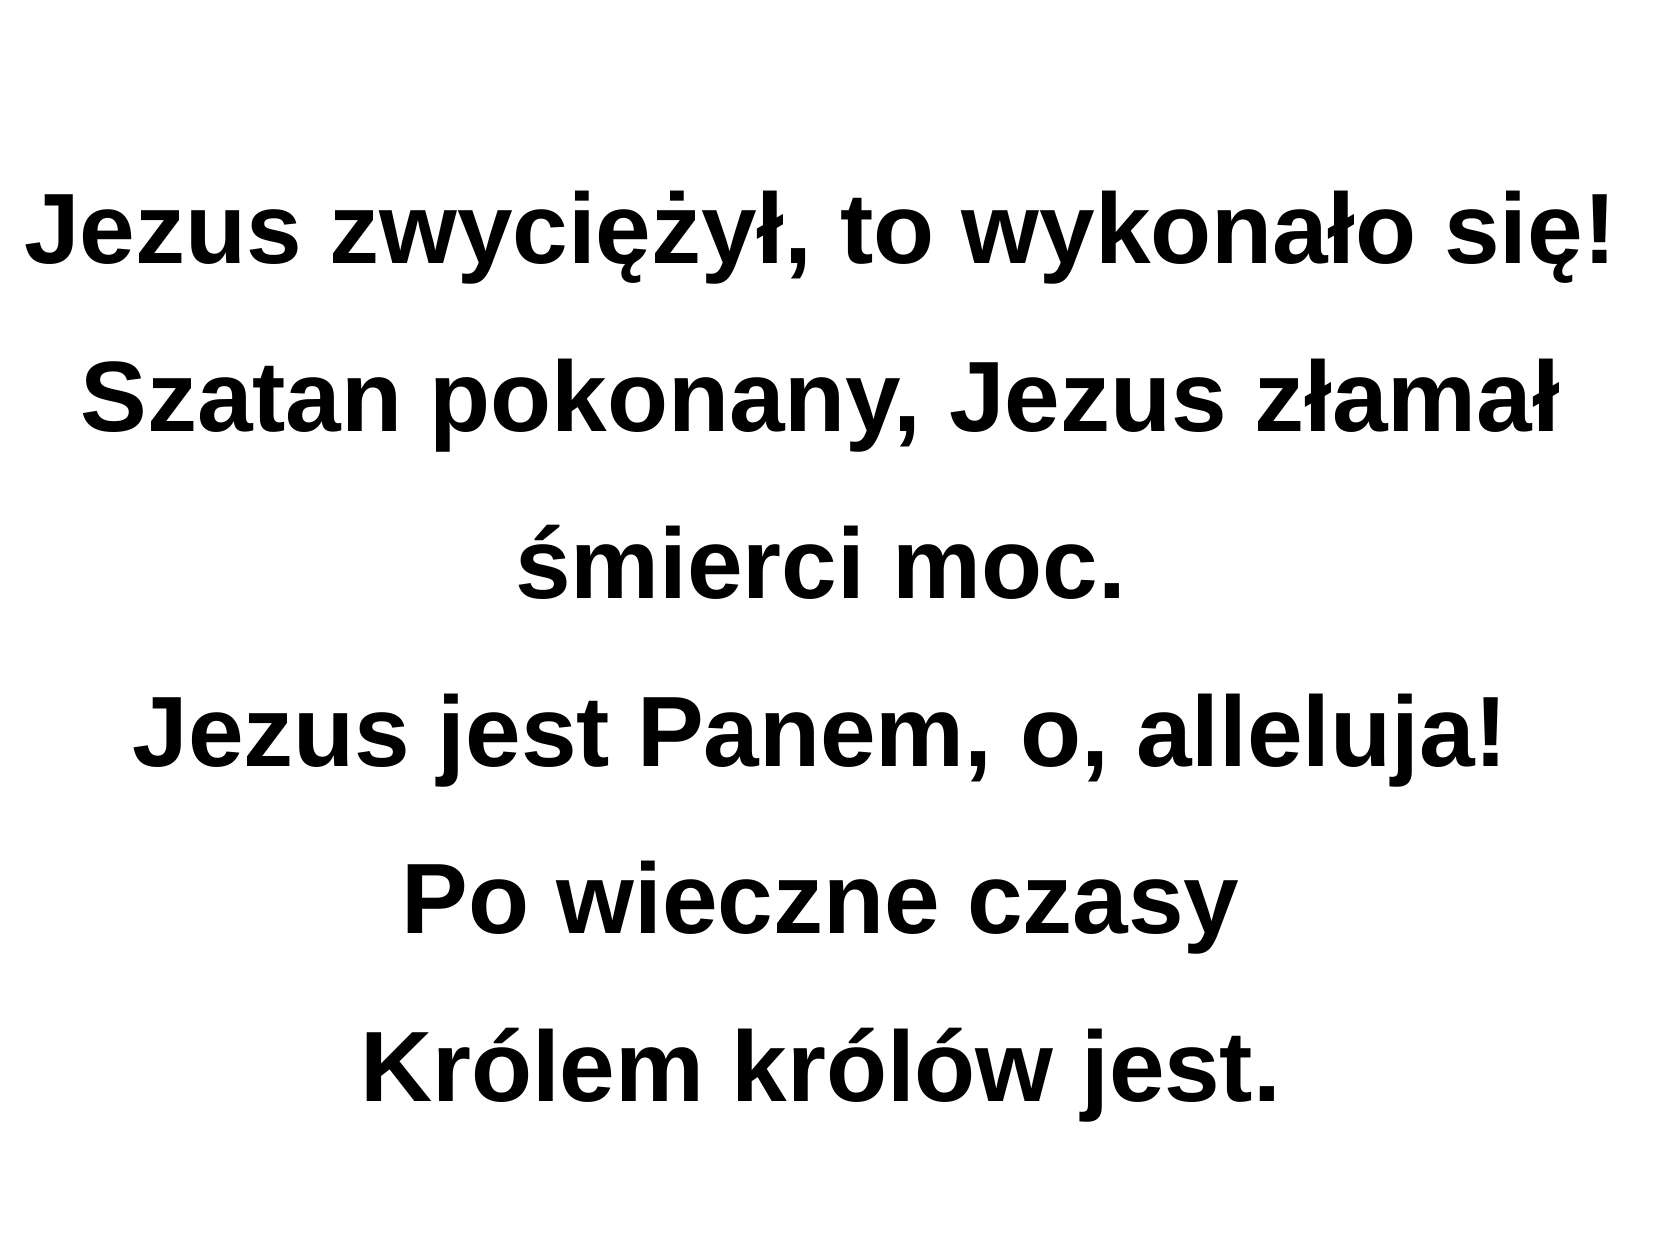

# Jezus zwyciężył, to wykonało się!
Szatan pokonany, Jezus złamał śmierci moc.
Jezus jest Panem, o, alleluja!
Po wieczne czasy
Królem królów jest.